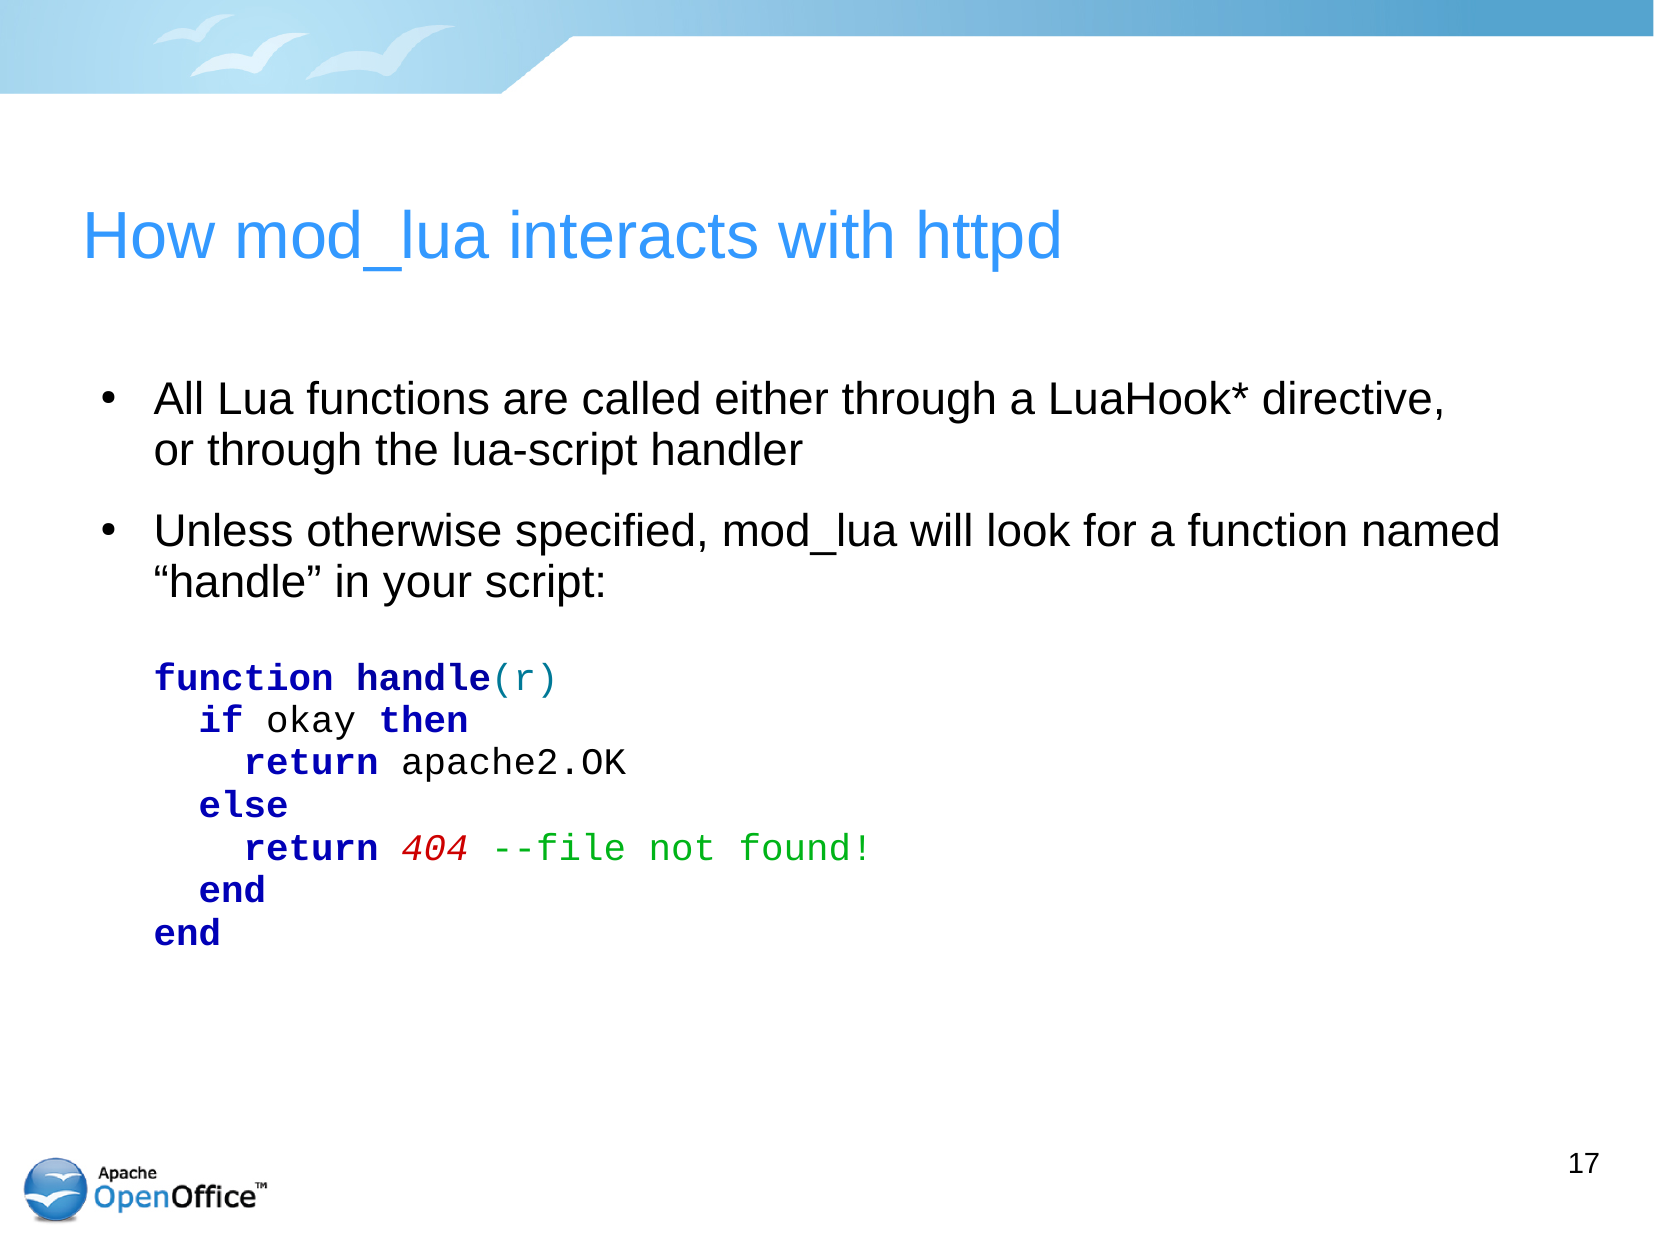

# How mod_lua interacts with httpd
All Lua functions are called either through a LuaHook* directive,
or through the lua-script handler
Unless otherwise specified, mod_lua will look for a function named “handle” in your script:
function handle(r)
 if okay then
 return apache2.OK
 else
 return 404 --file not found!
 end
end
17